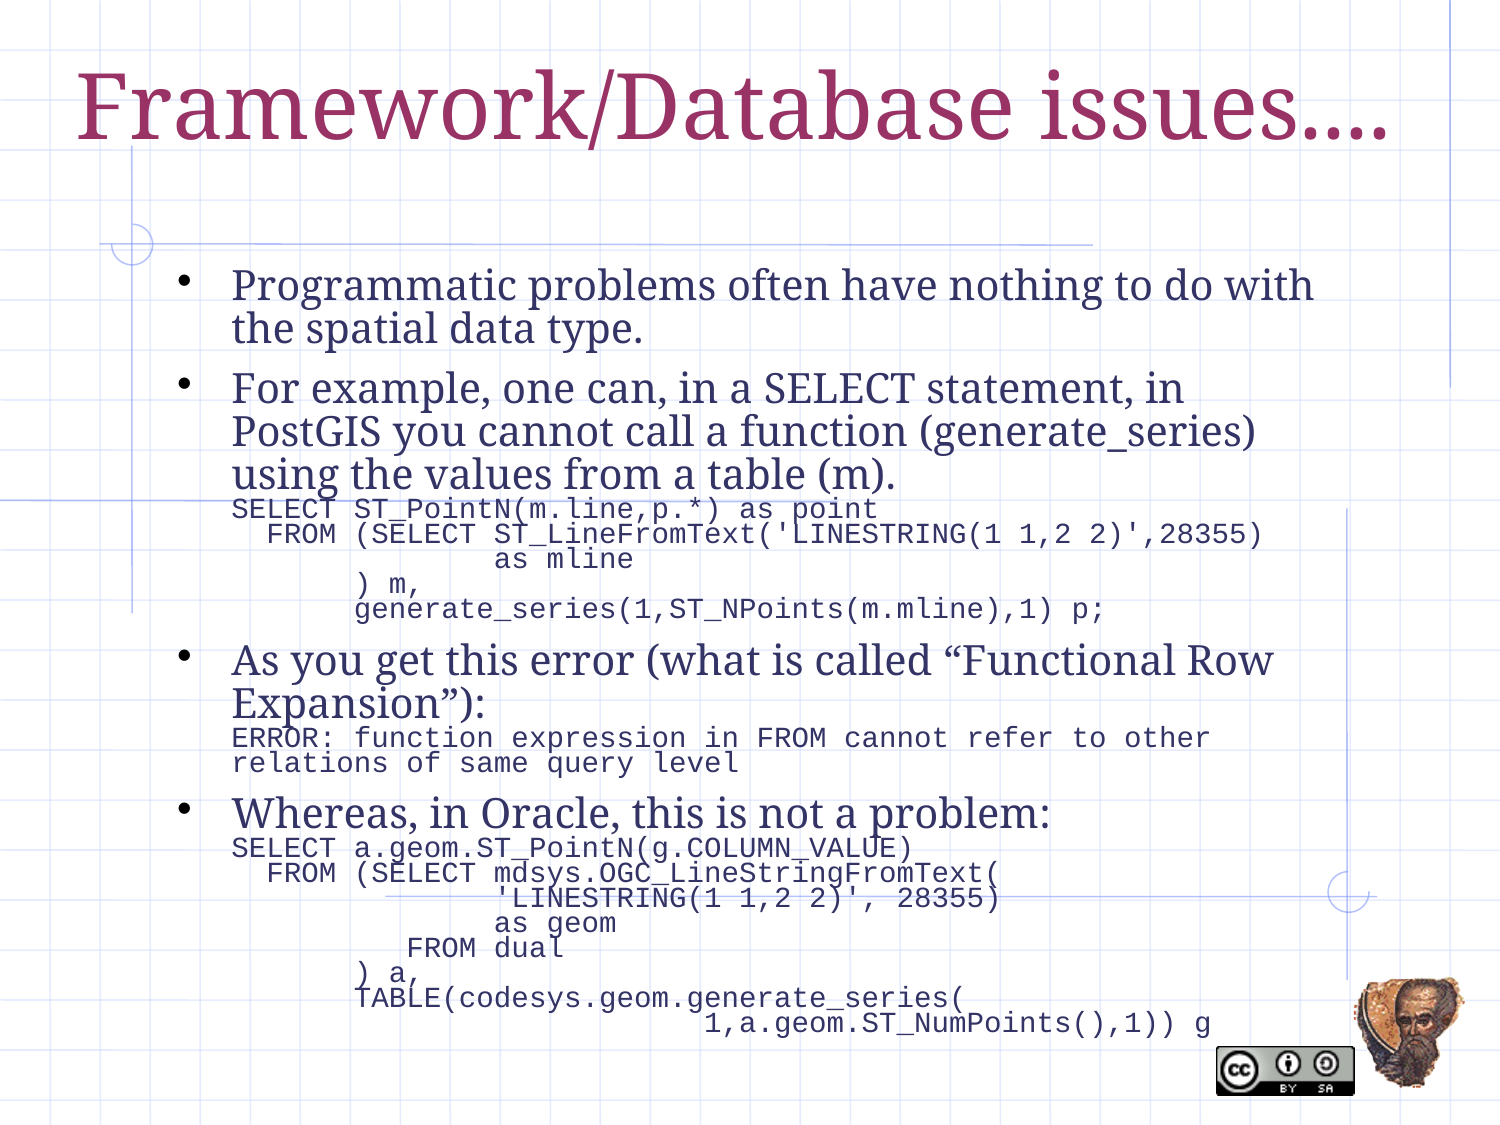

# Framework/Database issues....
Programmatic problems often have nothing to do with the spatial data type.
For example, one can, in a SELECT statement, in PostGIS you cannot call a function (generate_series) using the values from a table (m).
SELECT ST_PointN(m.line,p.*) as point
 FROM (SELECT ST_LineFromText('LINESTRING(1 1,2 2)',28355)
 as mline
 ) m,
 generate_series(1,ST_NPoints(m.mline),1) p;
As you get this error (what is called “Functional Row Expansion”):
ERROR: function expression in FROM cannot refer to other relations of same query level
Whereas, in Oracle, this is not a problem:
SELECT a.geom.ST_PointN(g.COLUMN_VALUE)
 FROM (SELECT mdsys.OGC_LineStringFromText(
 'LINESTRING(1 1,2 2)', 28355)
 as geom
 FROM dual
 ) a,
 TABLE(codesys.geom.generate_series(
 1,a.geom.ST_NumPoints(),1)) g